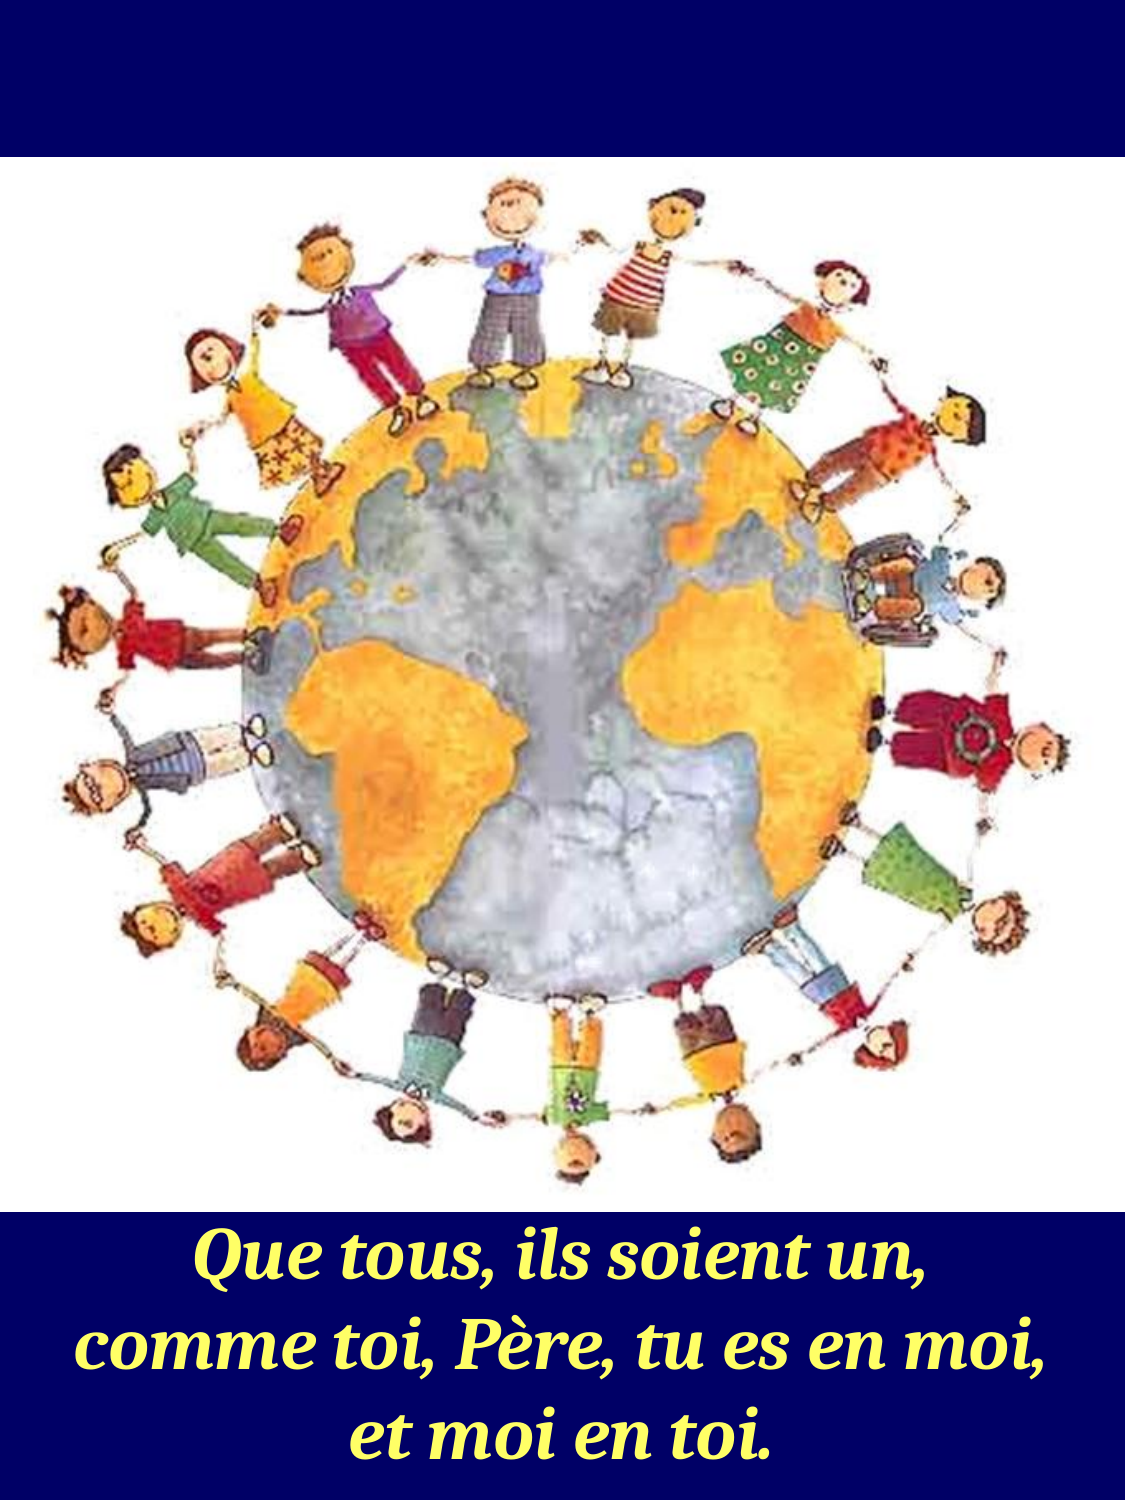

Que tous, ils soient un,
comme toi, Père, tu es en moi,
et moi en toi.